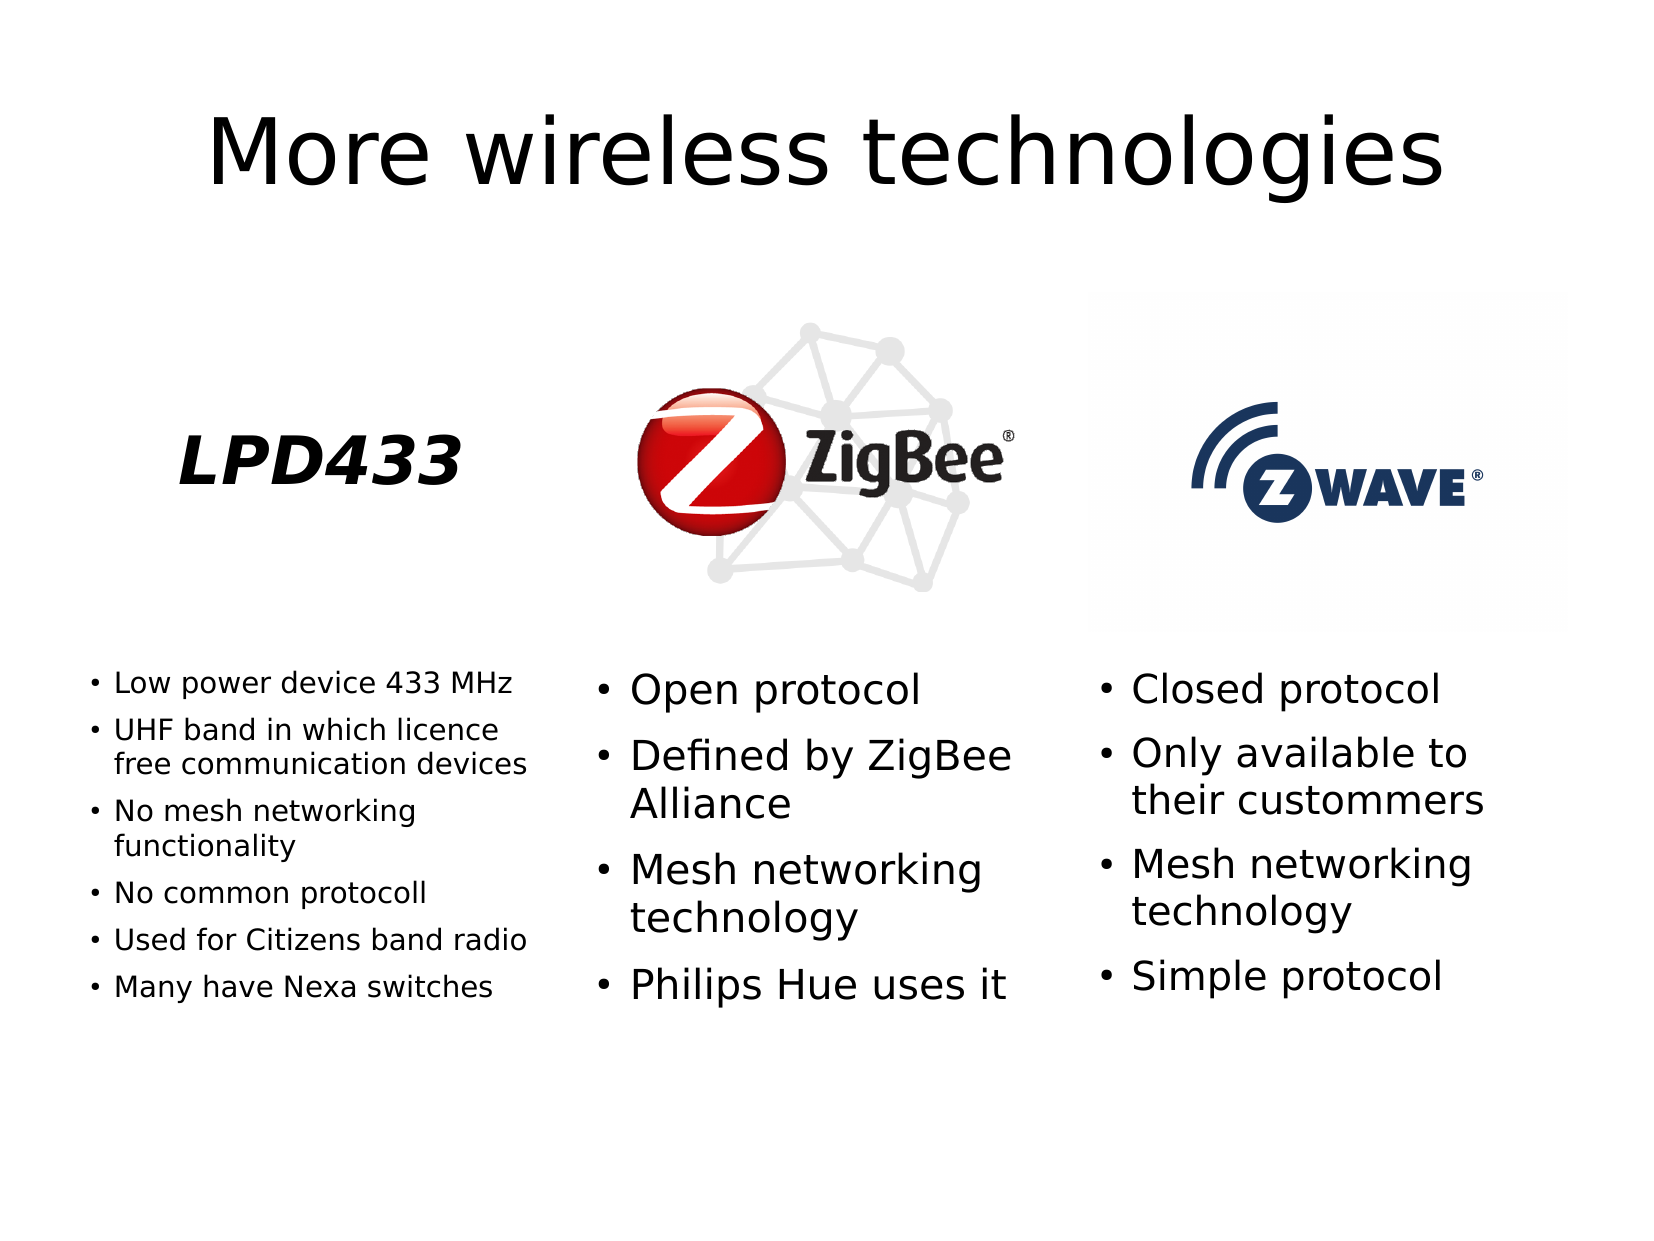

# More wireless technologies
LPD433
Low power device 433 MHz
UHF band in which licence free communication devices
No mesh networking functionality
No common protocoll
Used for Citizens band radio
Many have Nexa switches
Open protocol
Defined by ZigBee Alliance
Mesh networking technology
Philips Hue uses it
Closed protocol
Only available to their custommers
Mesh networking technology
Simple protocol